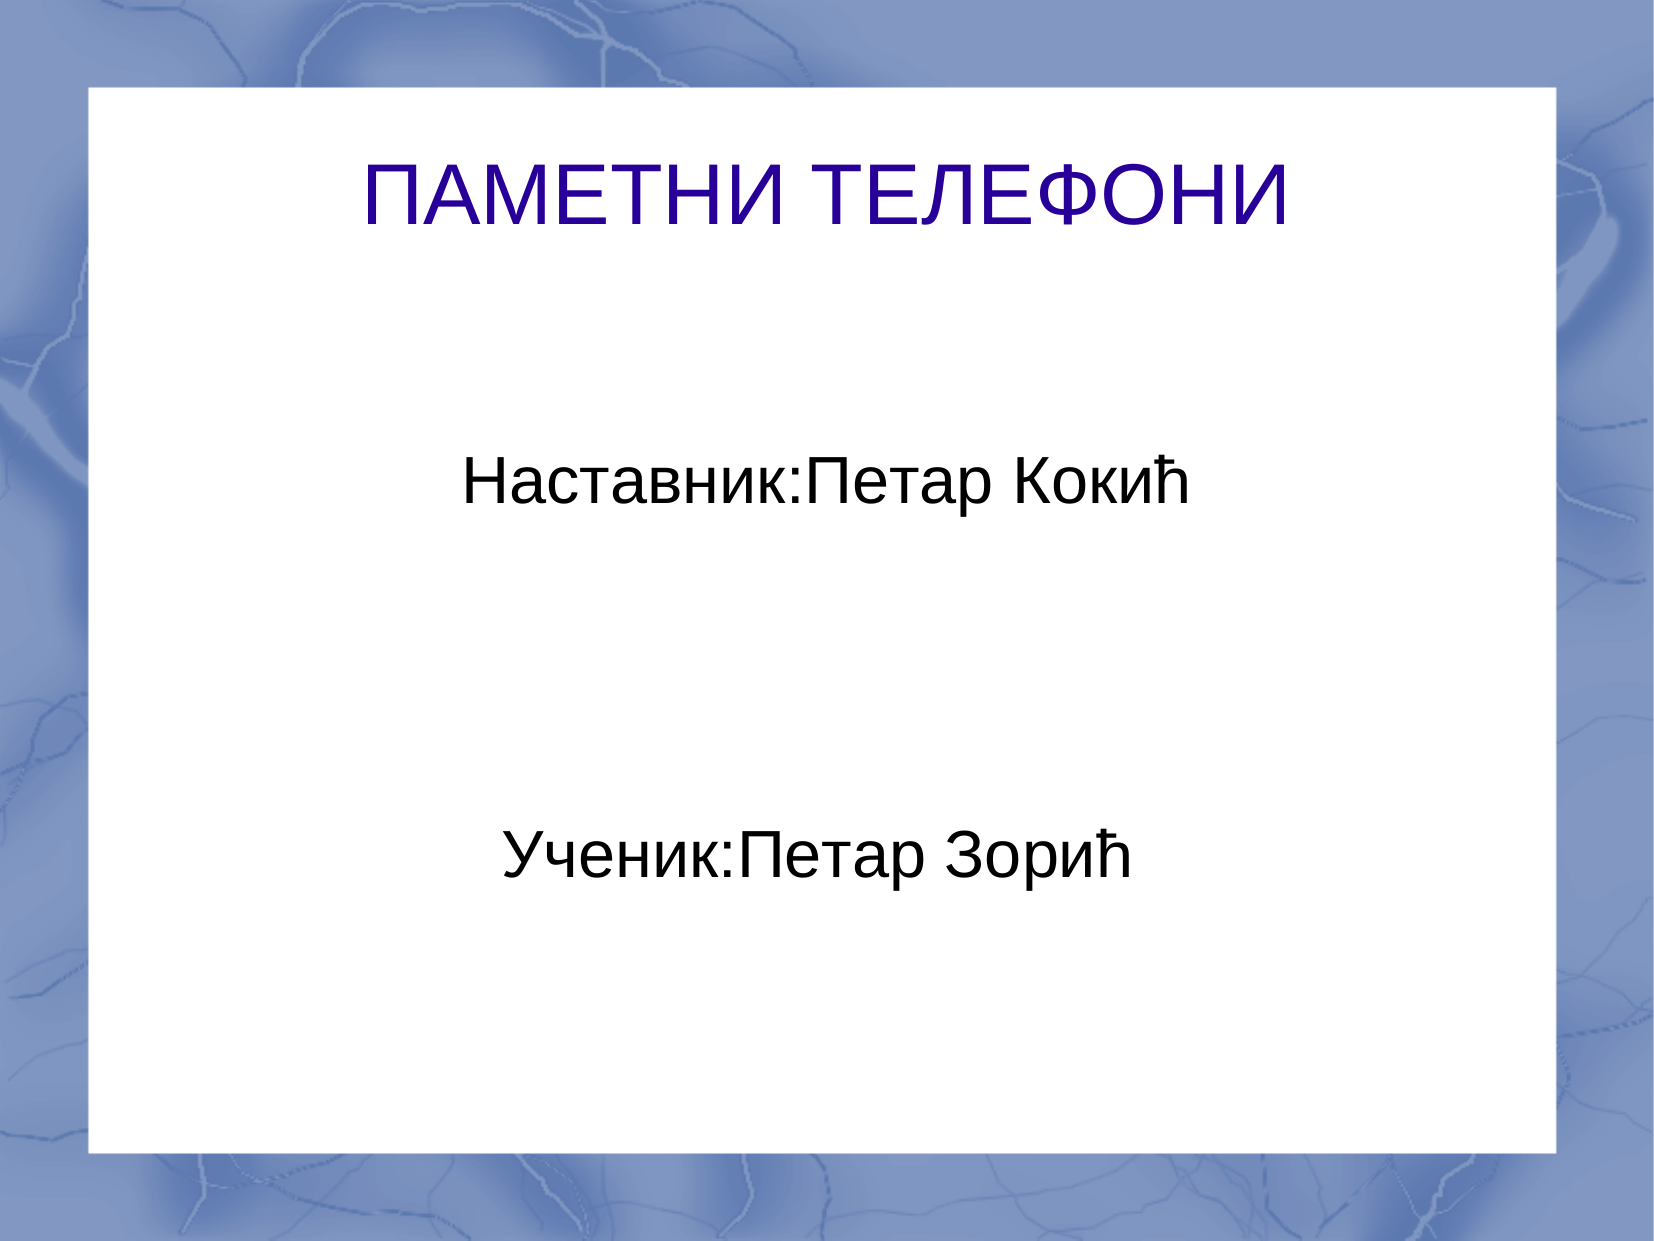

# ПАМЕТНИ ТЕЛЕФОНИ
Наставник:Петар Кокић
Ученик:Петар Зорић